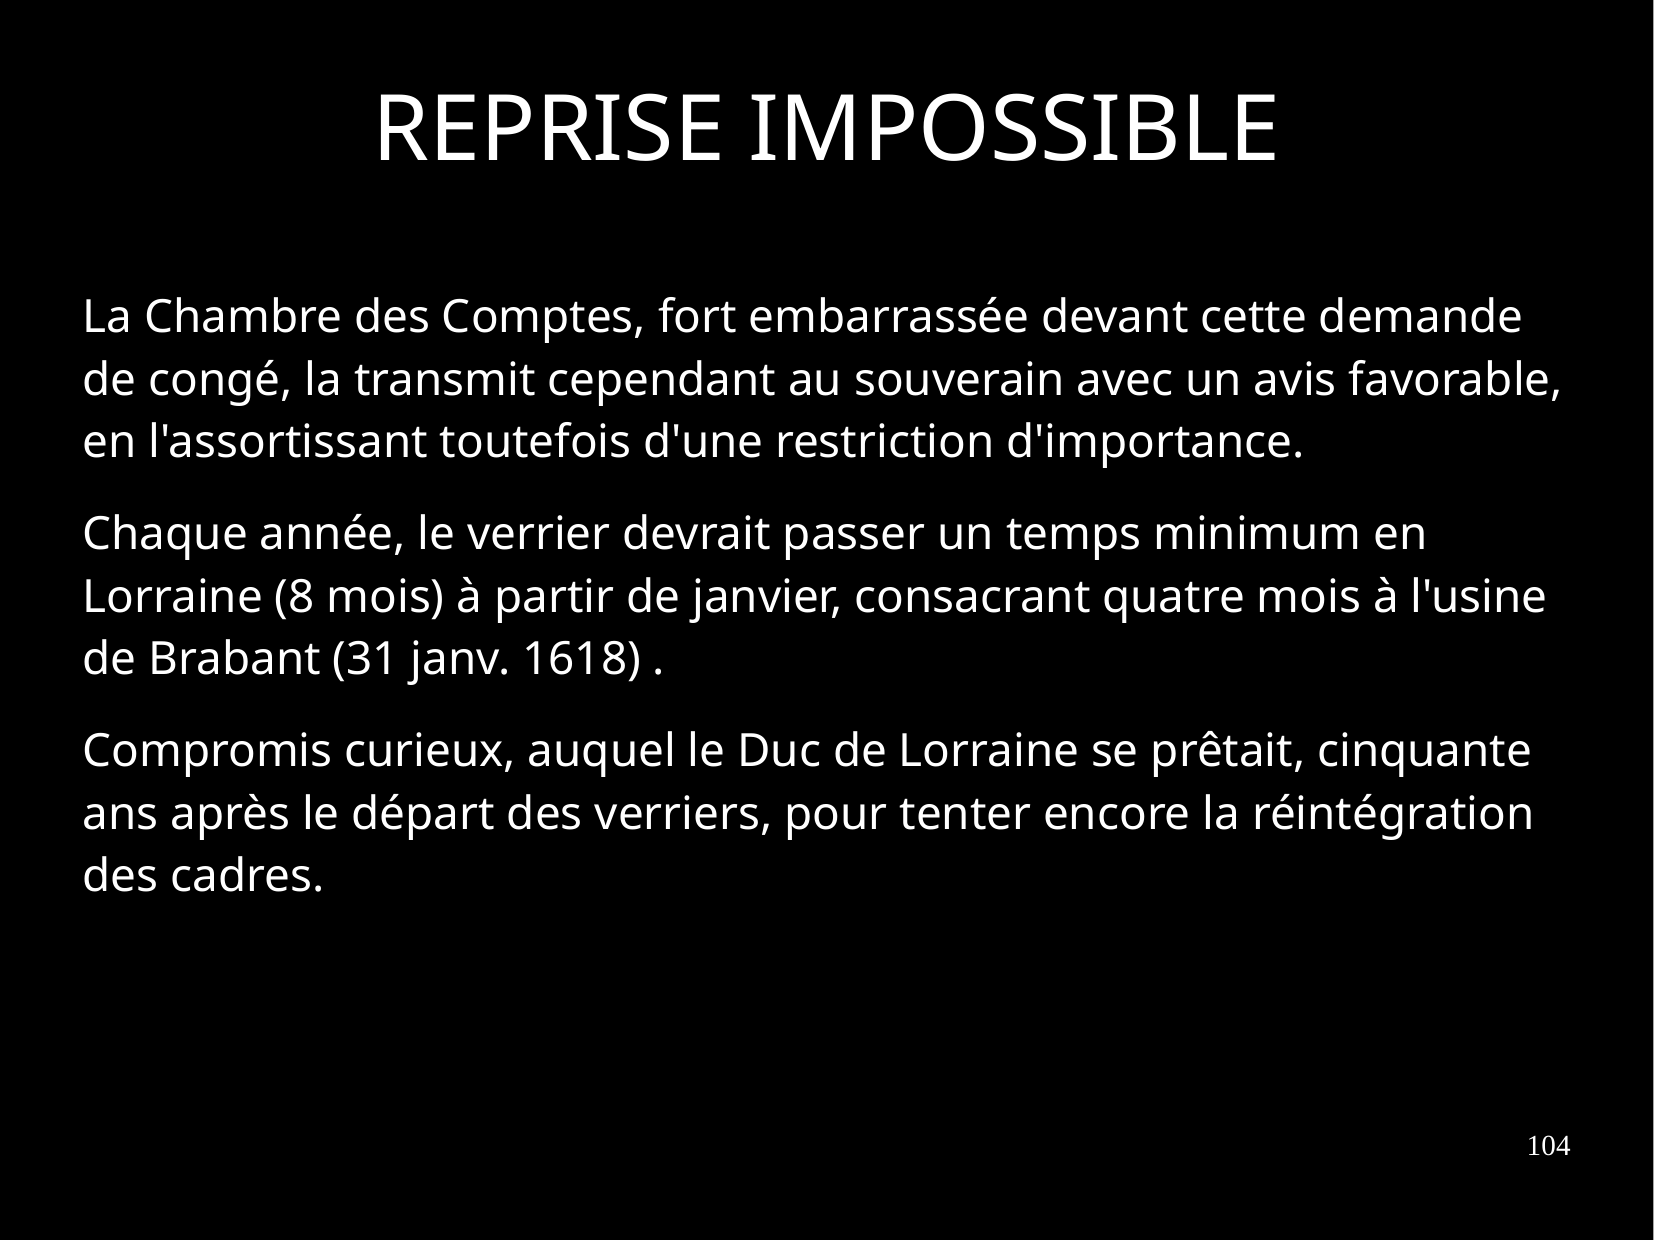

# REPRISE IMPOSSIBLE
La Chambre des Comptes, fort embarrassée devant cette demande de congé, la transmit cependant au souverain avec un avis favorable, en l'assortissant toutefois d'une restriction d'importance.
Chaque année, le verrier devrait passer un temps minimum en Lorraine (8 mois) à partir de janvier, consacrant quatre mois à l'usine de Brabant (31 janv. 1618) .
Compromis curieux, auquel le Duc de Lorraine se prêtait, cinquante ans après le départ des verriers, pour tenter encore la réintégration des cadres.
104